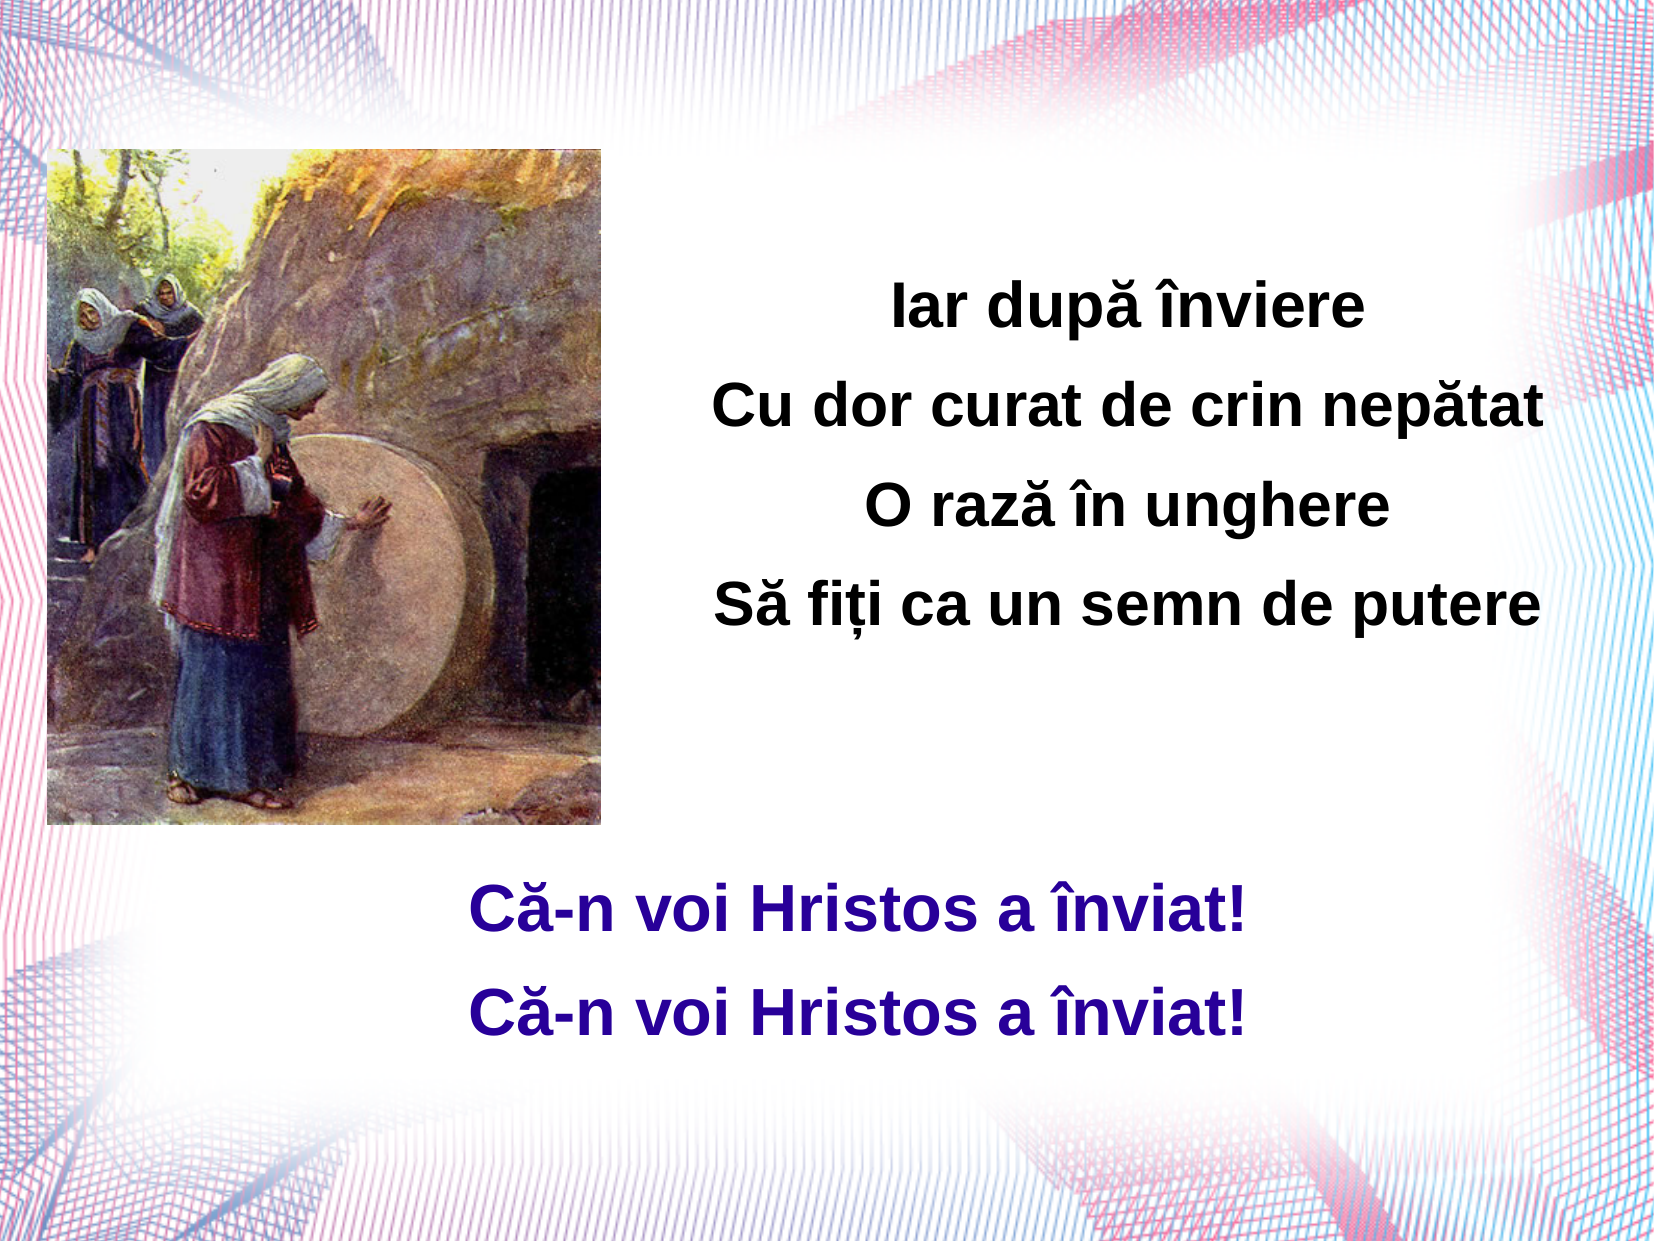

# Iar după înviere
Cu dor curat de crin nepătat
O rază în unghere
Să fiți ca un semn de putere
Că-n voi Hristos a înviat!
Că-n voi Hristos a înviat!